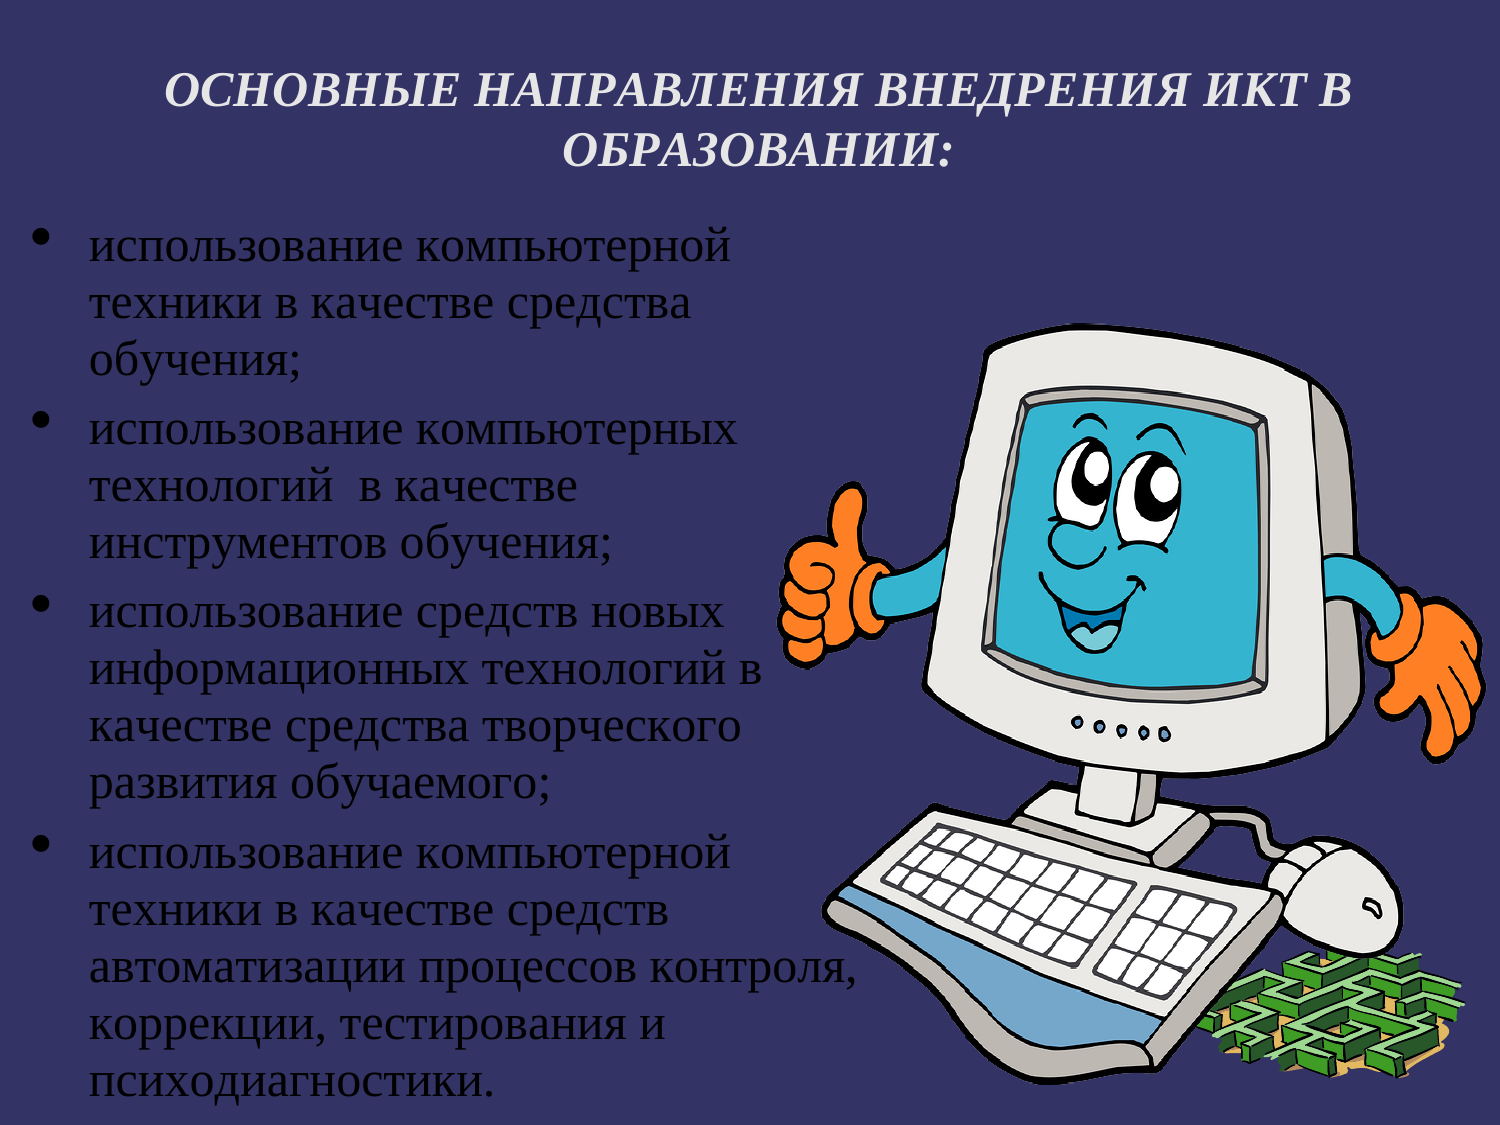

# ОСНОВНЫЕ НАПРАВЛЕНИЯ ВНЕДРЕНИЯ ИКТ В ОБРАЗОВАНИИ:
использование компьютерной техники в качестве средства обучения;
использование компьютерных технологий в качестве инструментов обучения;
использование средств новых информационных технологий в качестве средства творческого развития обучаемого;
использование компьютерной техники в качестве средств автоматизации процессов контроля, коррекции, тестирования и психодиагностики.